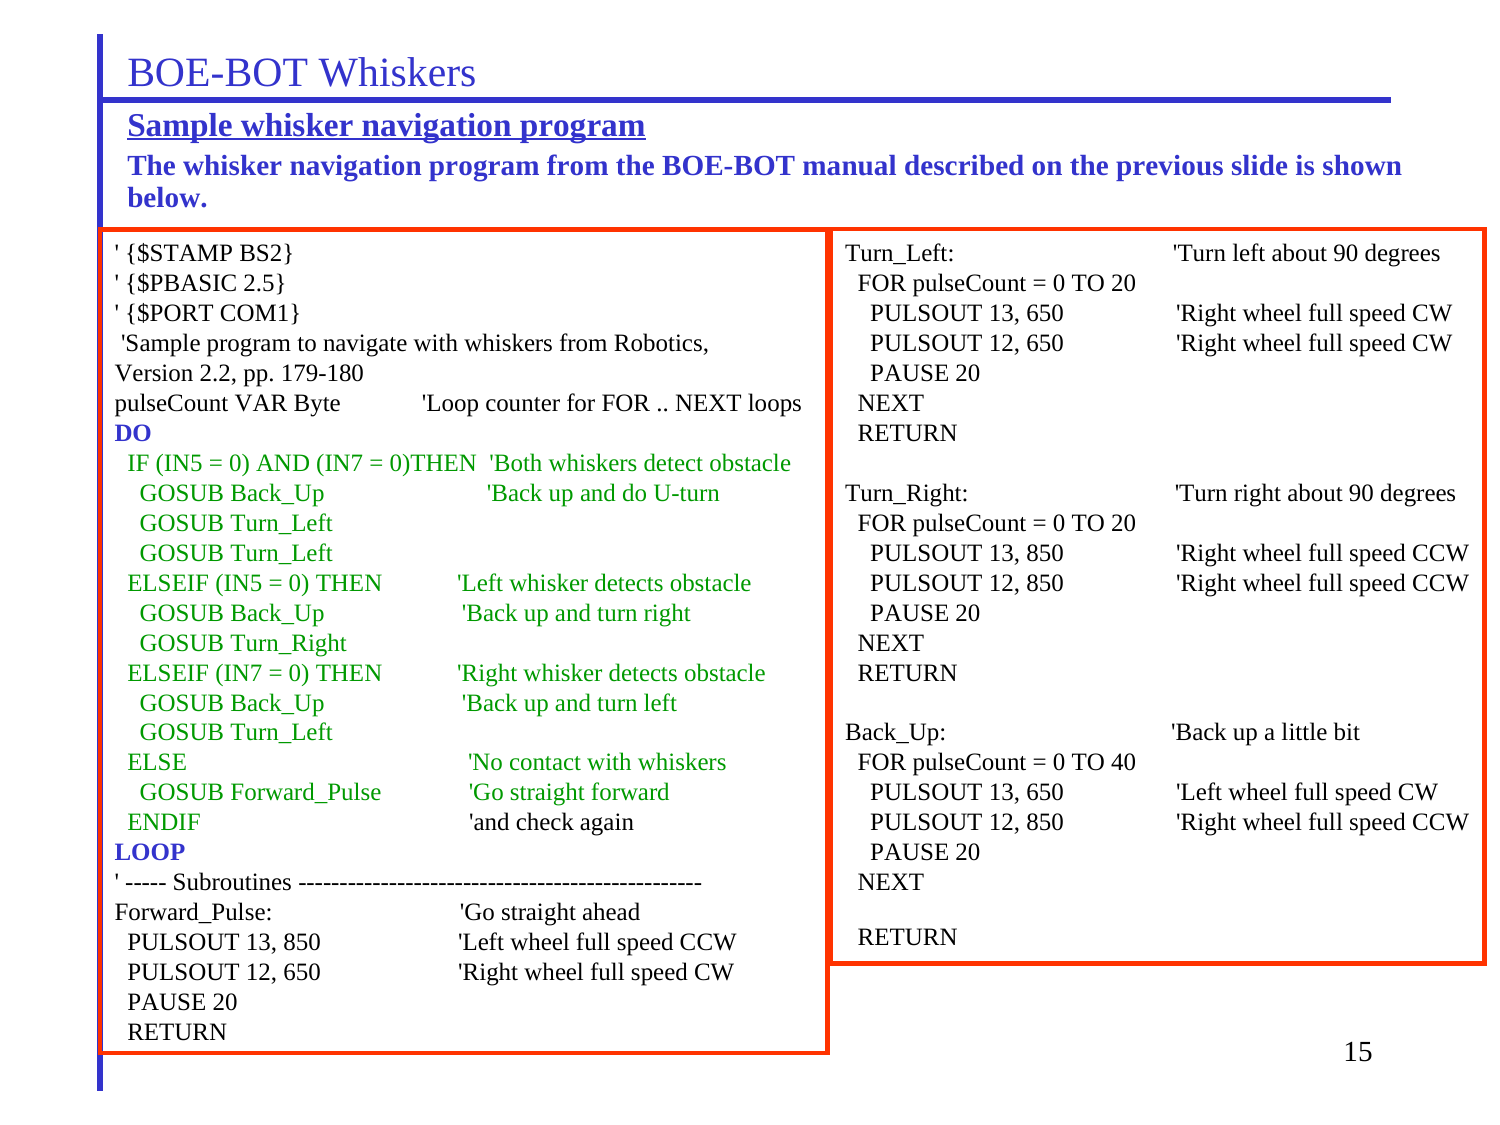

BOE-BOT Whiskers
Sample whisker navigation program
The whisker navigation program from the BOE-BOT manual described on the previous slide is shown below.
' {$STAMP BS2}
' {$PBASIC 2.5}
' {$PORT COM1}
 'Sample program to navigate with whiskers from Robotics,
Version 2.2, pp. 179-180
pulseCount VAR Byte 'Loop counter for FOR .. NEXT loops
DO
 IF (IN5 = 0) AND (IN7 = 0)THEN 'Both whiskers detect obstacle
 GOSUB Back_Up 'Back up and do U-turn
 GOSUB Turn_Left
 GOSUB Turn_Left
 ELSEIF (IN5 = 0) THEN 'Left whisker detects obstacle
 GOSUB Back_Up 'Back up and turn right
 GOSUB Turn_Right
 ELSEIF (IN7 = 0) THEN 'Right whisker detects obstacle
 GOSUB Back_Up 'Back up and turn left
 GOSUB Turn_Left
 ELSE 'No contact with whiskers
 GOSUB Forward_Pulse 'Go straight forward
 ENDIF 'and check again
LOOP
' ----- Subroutines -------------------------------------------------
Forward_Pulse: 'Go straight ahead
 PULSOUT 13, 850 'Left wheel full speed CCW
 PULSOUT 12, 650 'Right wheel full speed CW
 PAUSE 20
 RETURN
Turn_Left: 'Turn left about 90 degrees
 FOR pulseCount = 0 TO 20
 PULSOUT 13, 650 'Right wheel full speed CW
 PULSOUT 12, 650 'Right wheel full speed CW
 PAUSE 20
 NEXT
 RETURN
Turn_Right: 'Turn right about 90 degrees
 FOR pulseCount = 0 TO 20
 PULSOUT 13, 850 'Right wheel full speed CCW
 PULSOUT 12, 850 'Right wheel full speed CCW
 PAUSE 20
 NEXT
 RETURN
Back_Up: 'Back up a little bit
 FOR pulseCount = 0 TO 40
 PULSOUT 13, 650 'Left wheel full speed CW
 PULSOUT 12, 850 'Right wheel full speed CCW
 PAUSE 20
 NEXT
 RETURN